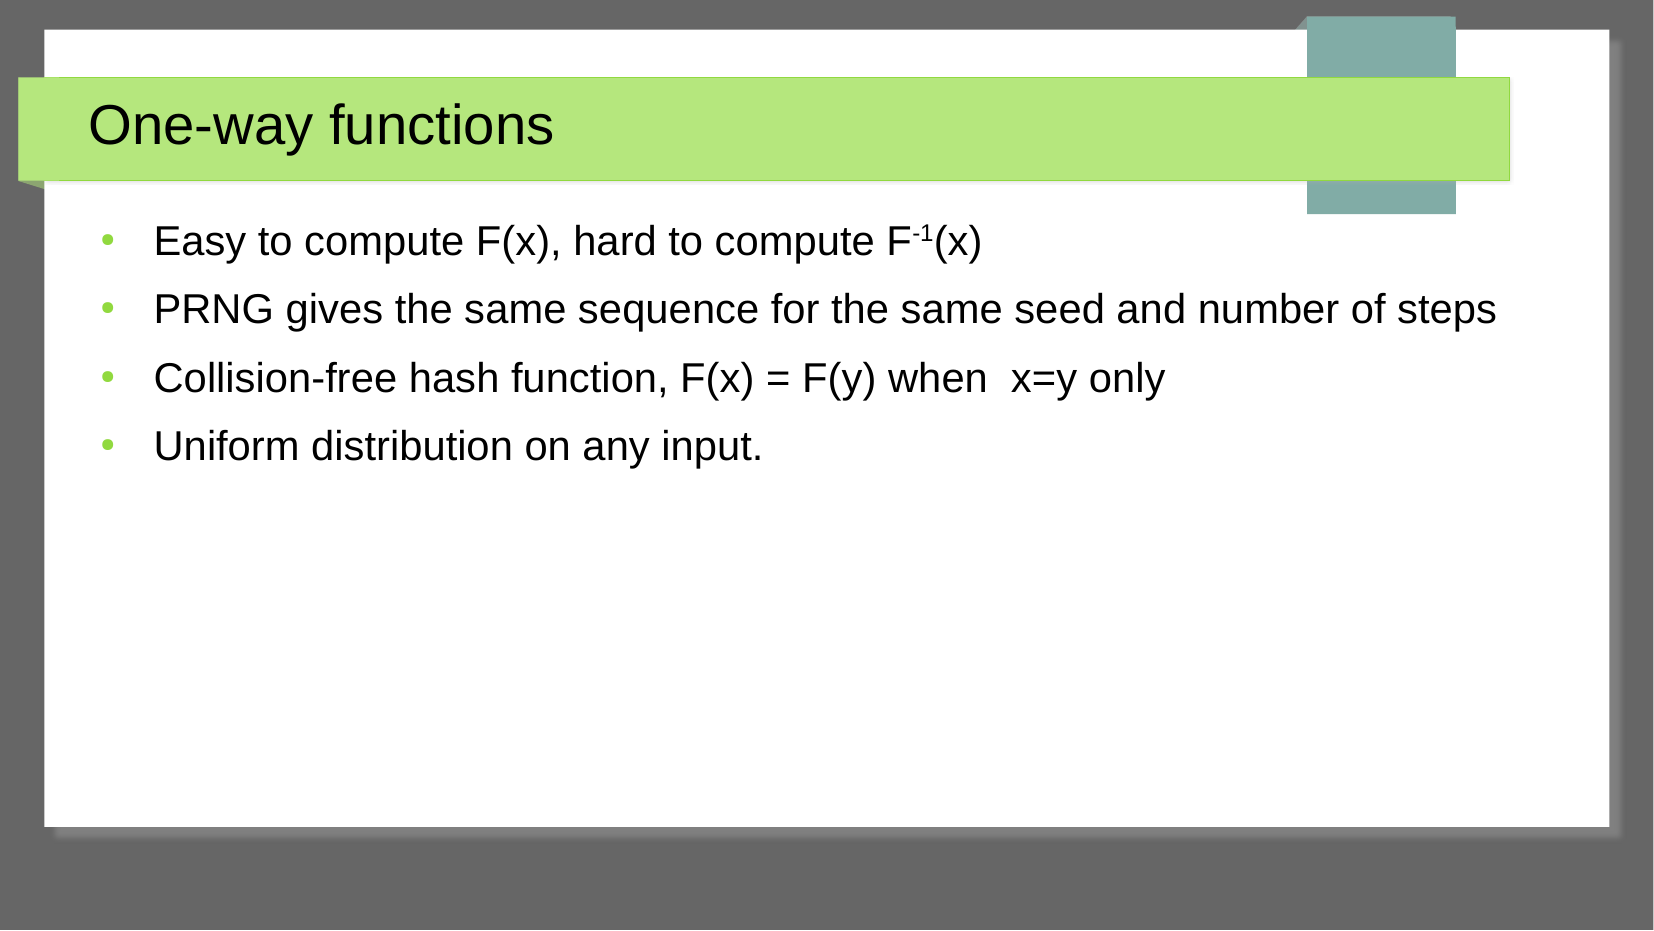

# One-way functions
Easy to compute F(x), hard to compute F-1(x)
PRNG gives the same sequence for the same seed and number of steps
Collision-free hash function, F(x) = F(y) when x=y only
Uniform distribution on any input.